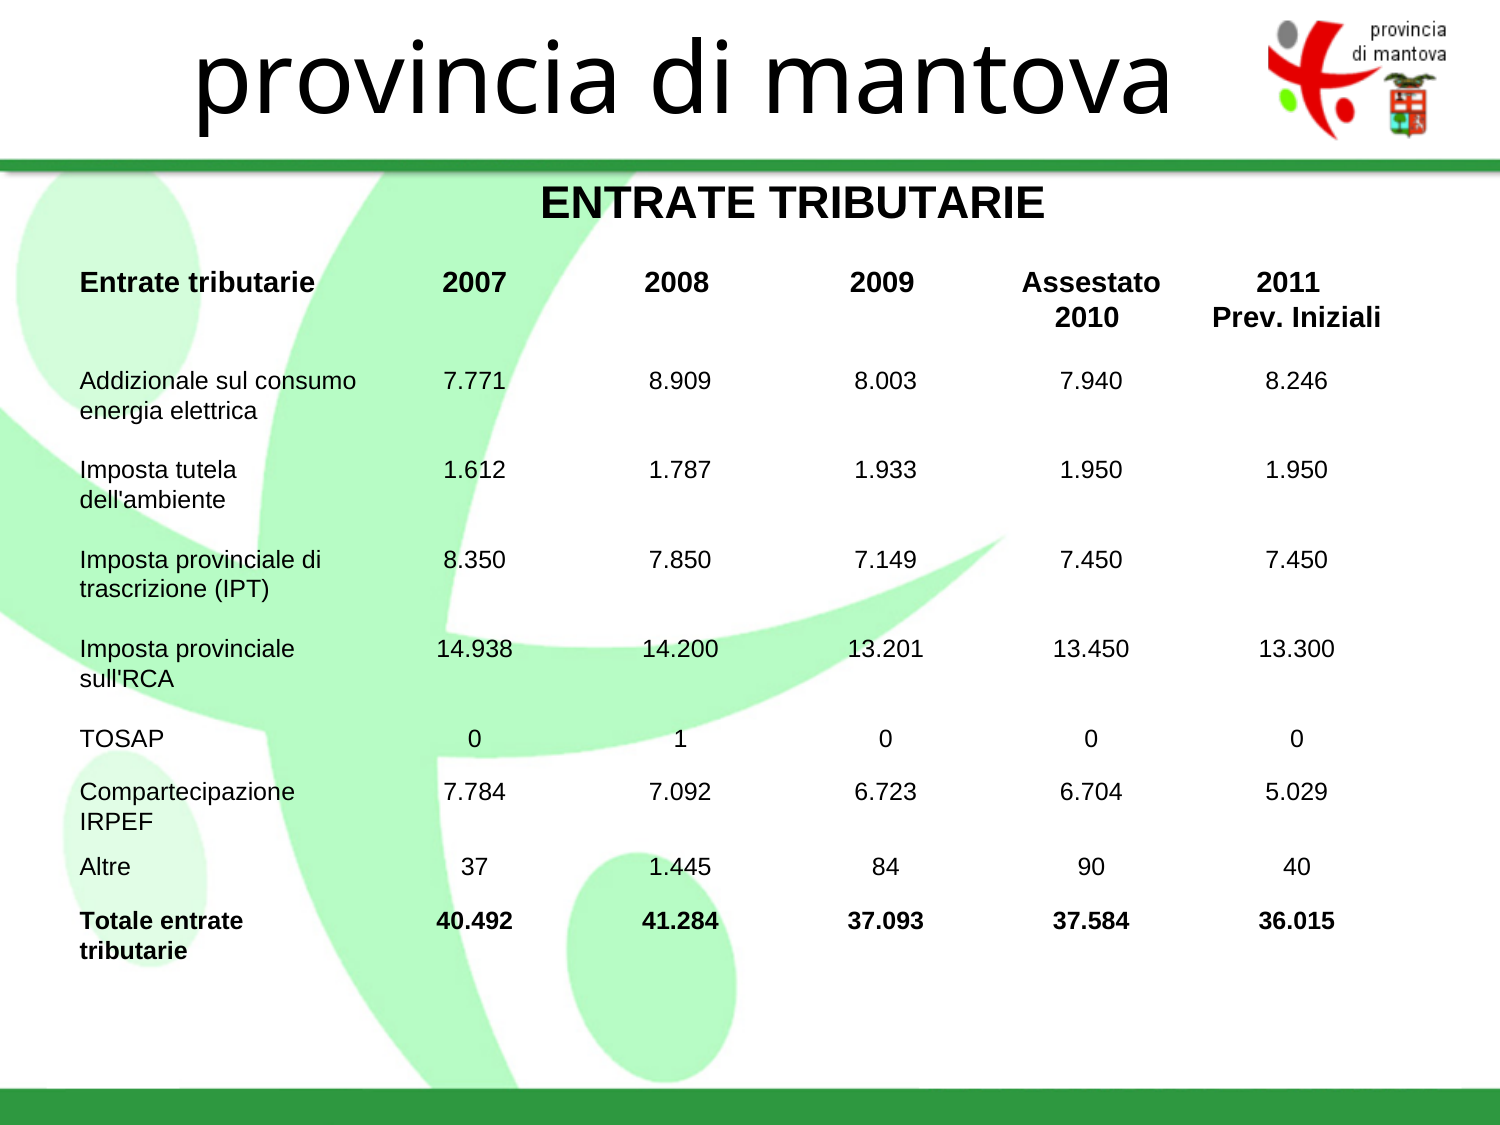

provincia di mantova
ENTRATE TRIBUTARIE
| Entrate tributarie | 2007 | 2008 | 2009 | Assestato 2010 | 2011 Prev. Iniziali |
| --- | --- | --- | --- | --- | --- |
| Addizionale sul consumo energia elettrica | 7.771 | 8.909 | 8.003 | 7.940 | 8.246 |
| Imposta tutela dell'ambiente | 1.612 | 1.787 | 1.933 | 1.950 | 1.950 |
| Imposta provinciale di trascrizione (IPT) | 8.350 | 7.850 | 7.149 | 7.450 | 7.450 |
| Imposta provinciale sull'RCA | 14.938 | 14.200 | 13.201 | 13.450 | 13.300 |
| TOSAP | 0 | 1 | 0 | 0 | 0 |
| Compartecipazione IRPEF | 7.784 | 7.092 | 6.723 | 6.704 | 5.029 |
| Altre | 37 | 1.445 | 84 | 90 | 40 |
| Totale entrate tributarie | 40.492 | 41.284 | 37.093 | 37.584 | 36.015 |